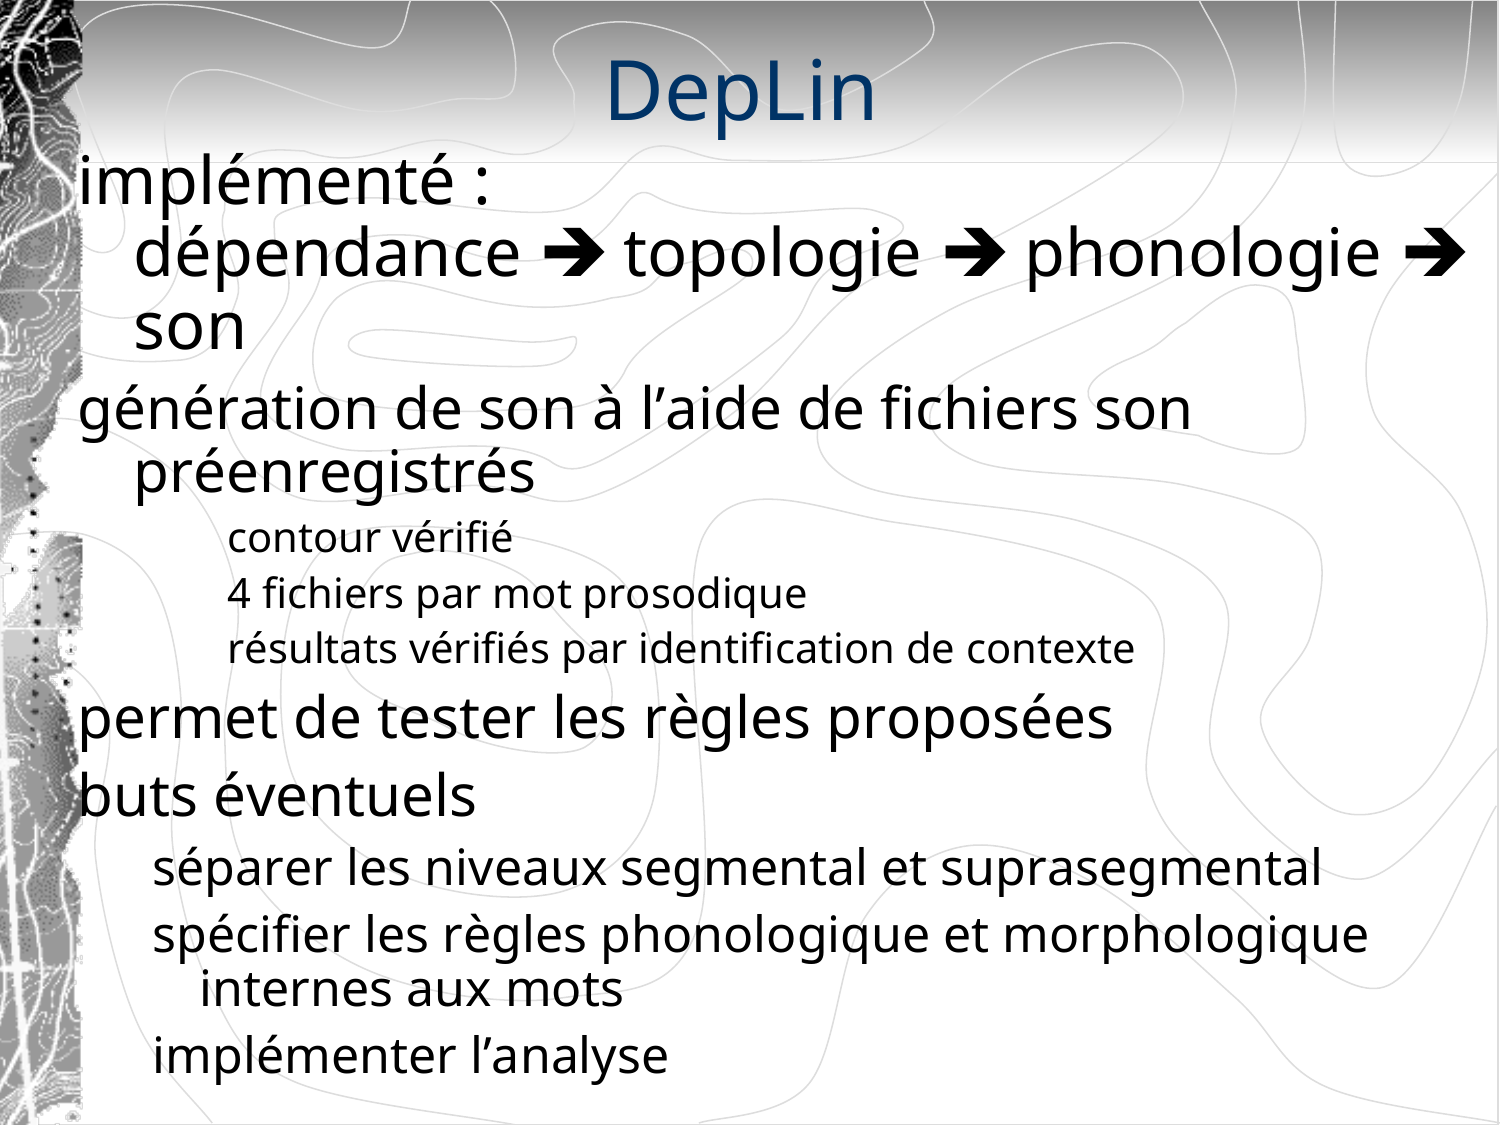

# DepLin
implémenté :
dépendance  topologie  phonologie  son
génération de son à l’aide de fichiers son préenregistrés
contour vérifié
4 fichiers par mot prosodique
résultats vérifiés par identification de contexte
permet de tester les règles proposées
buts éventuels
séparer les niveaux segmental et suprasegmental
spécifier les règles phonologique et morphologique internes aux mots
implémenter l’analyse